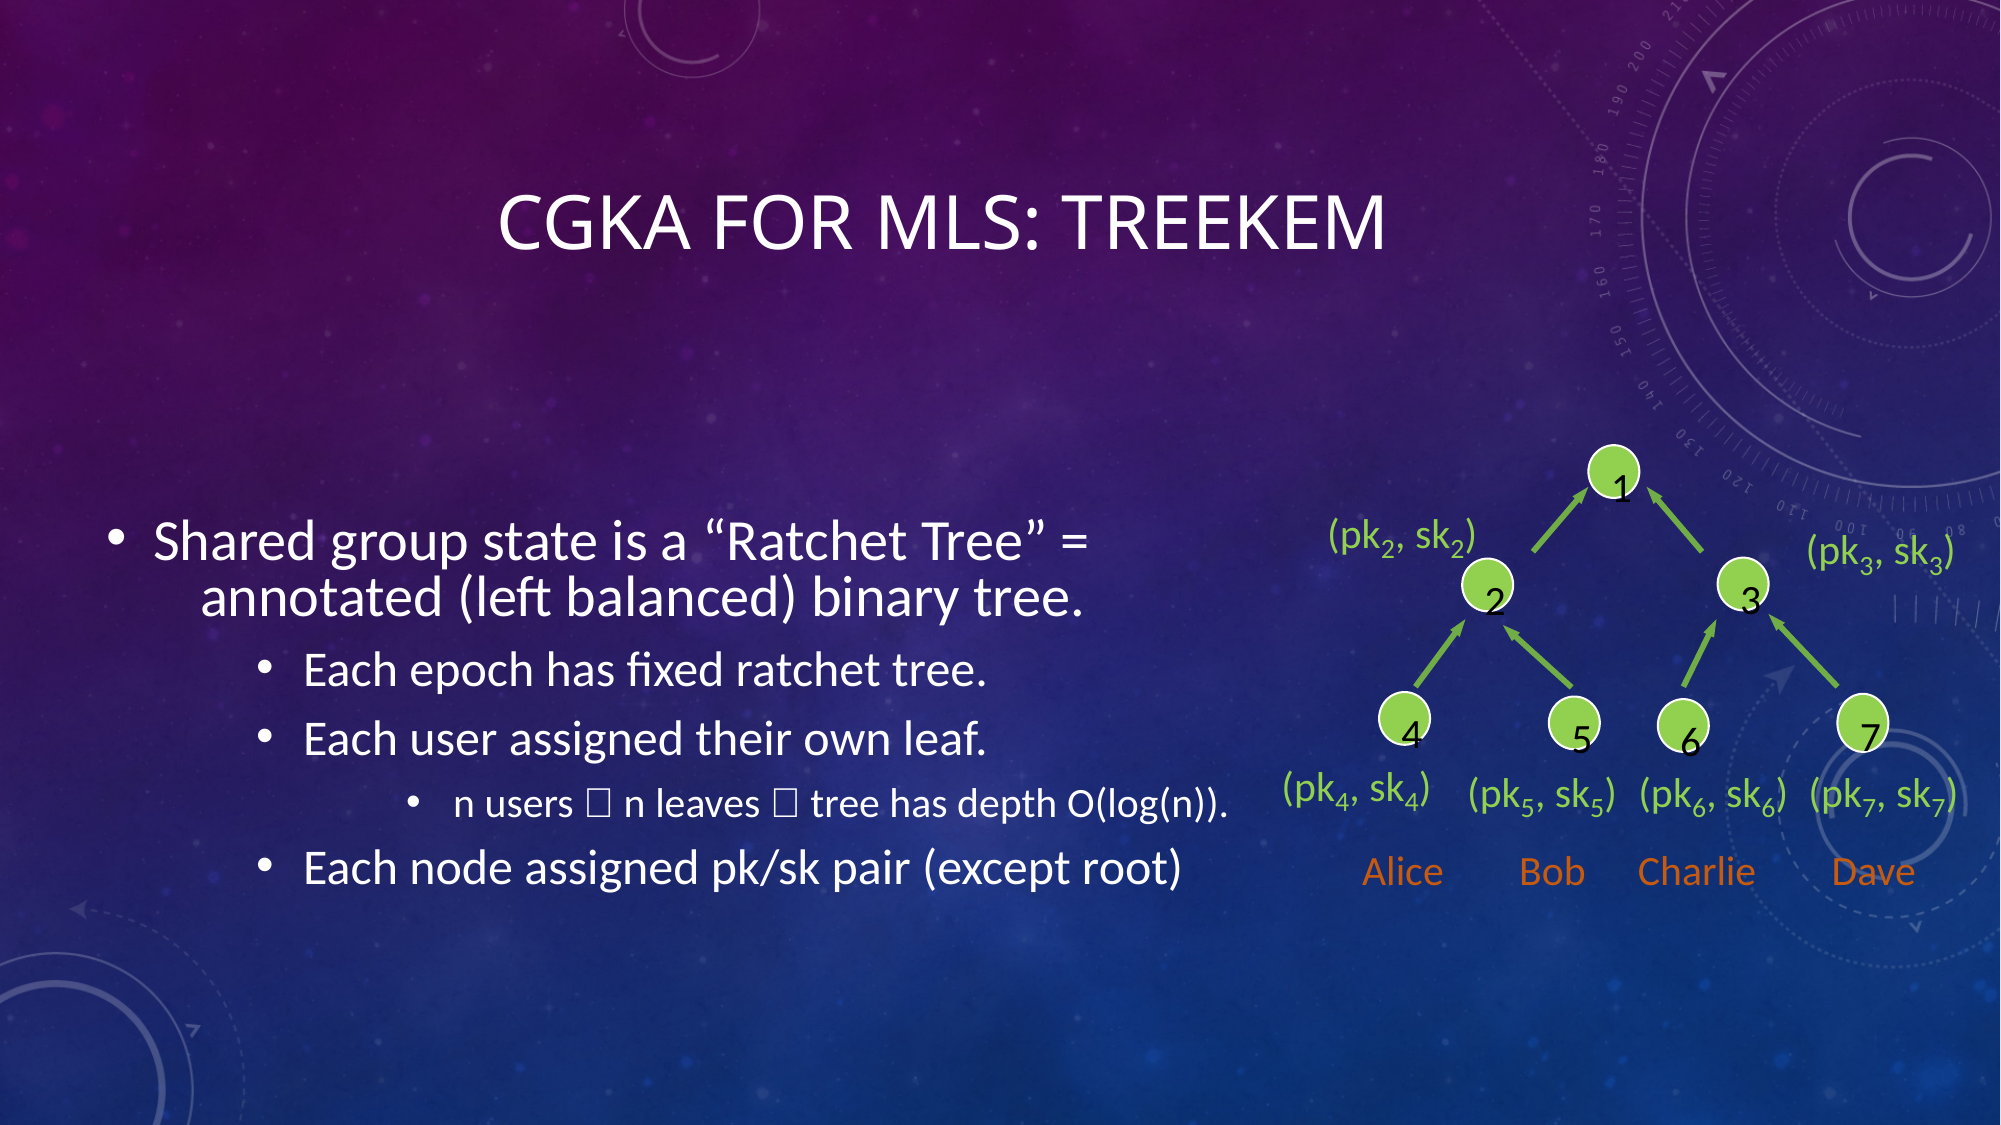

# CGKA for MLS: TreeKEM
Shared group state is a “Ratchet Tree” = annotated (left balanced) binary tree.
Each epoch has fixed ratchet tree.
Each user assigned their own leaf.
n users  n leaves  tree has depth O(log(n)).
Each node assigned pk/sk pair (except root)
1
(pk2, sk2)
 (pk3, sk3)
(pk4, sk4)
(pk5, sk5)
(pk6, sk6)
(pk7, sk7)
3
2
4
7
5
6
Alice
Bob
Charlie
Dave